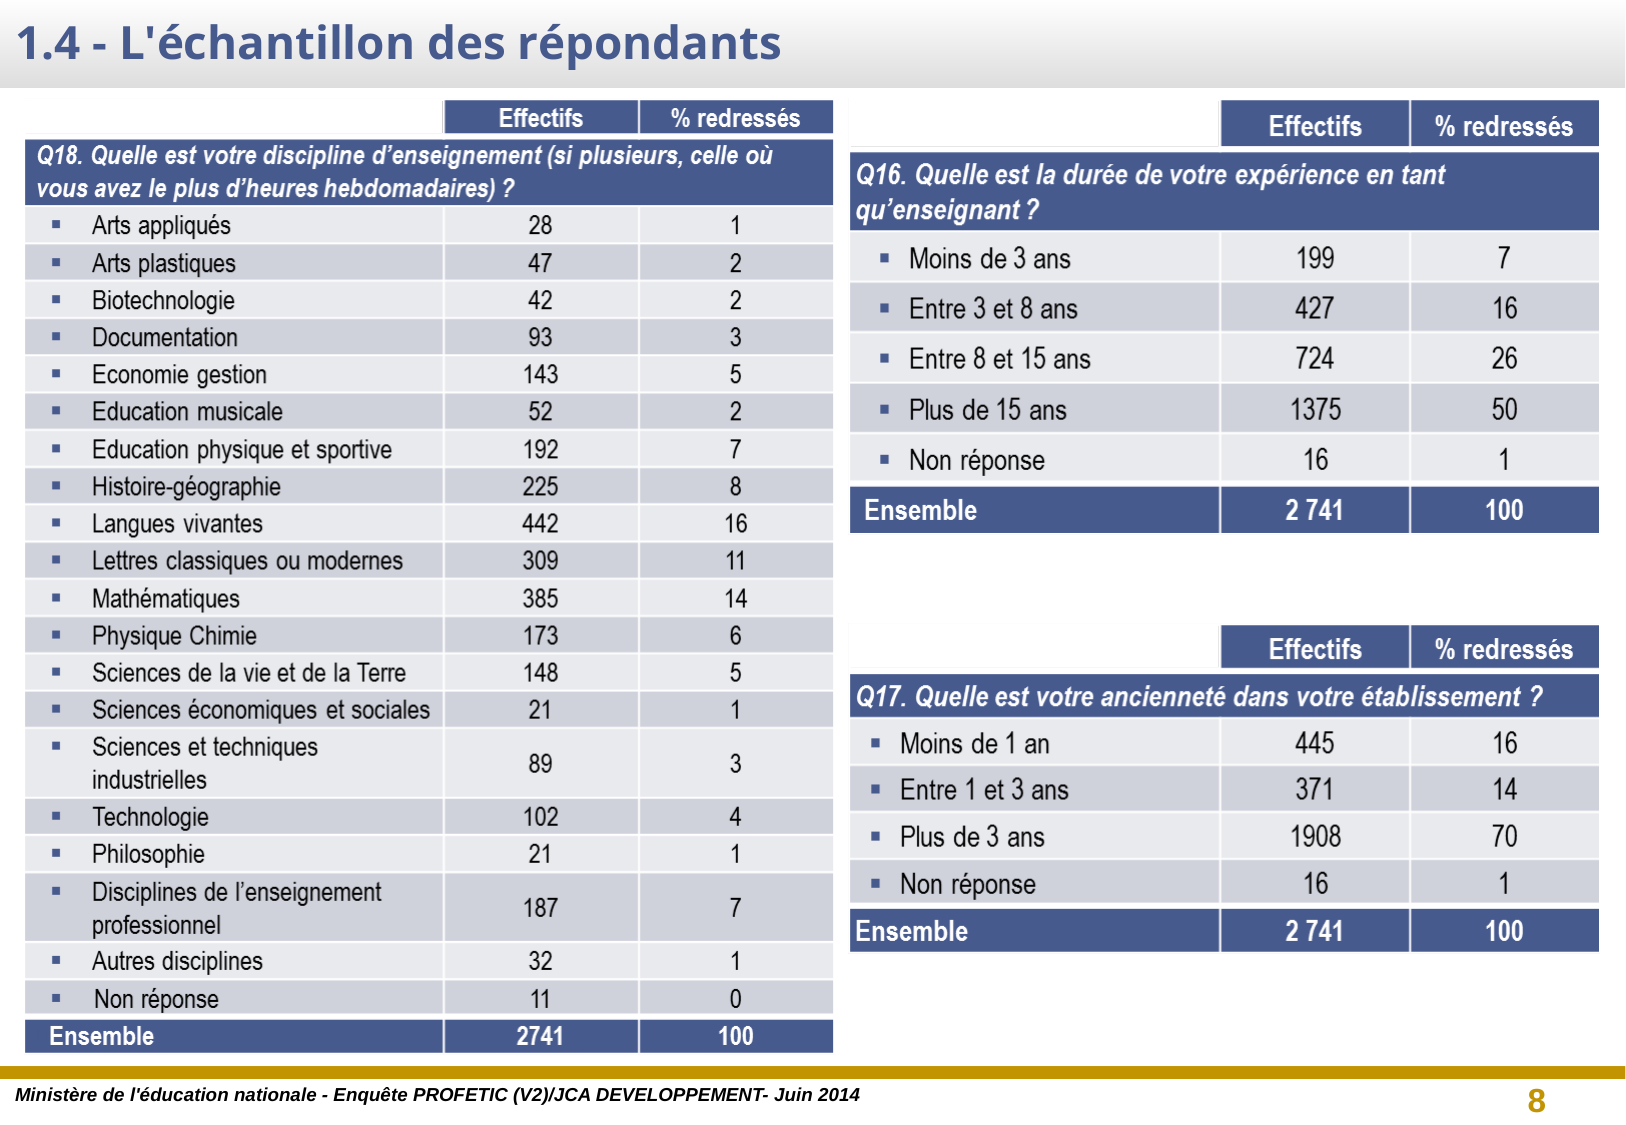

# 1.4 - L'échantillon des répondants
4
Ministère de l'éducation nationale - Enquête PROFETIC (V2)/JCA DEVELOPPEMENT- Juin 2014